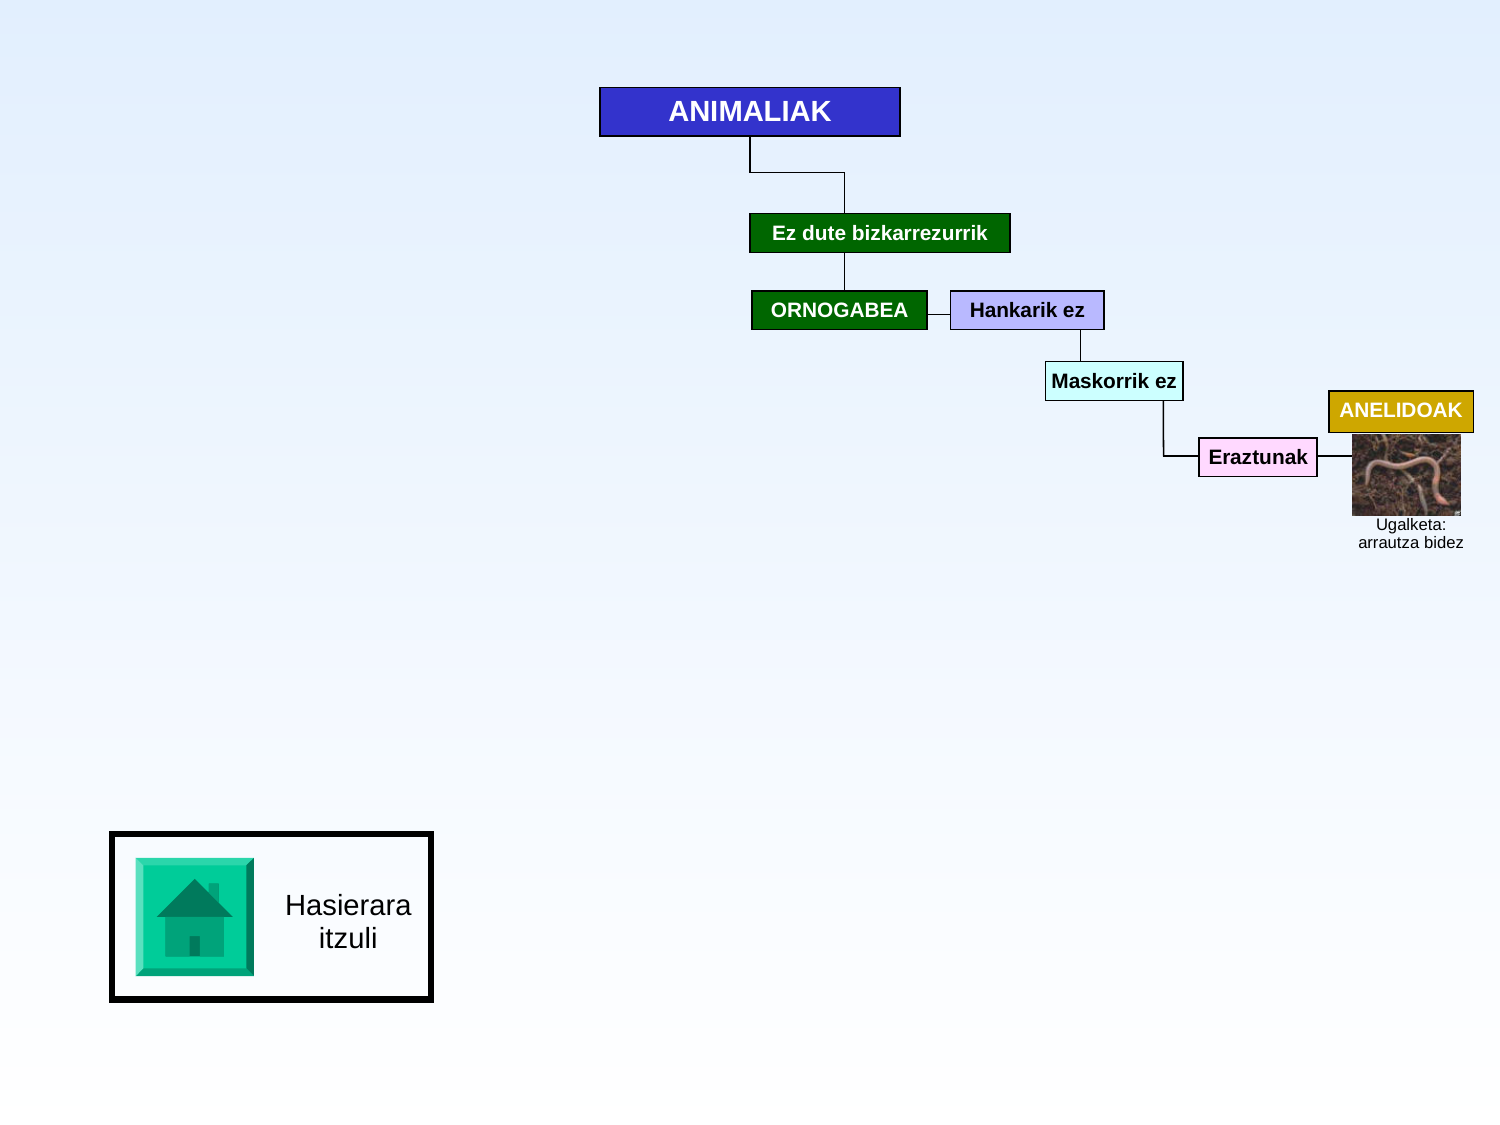

ANIMALIAK
Ez dute bizkarrezurrik
ORNOGABEA
Hankarik ez
Maskorrik ez
ANELIDOAK
Eraztunak
Ugalketa:
arrautza bidez
Hasierara itzuli